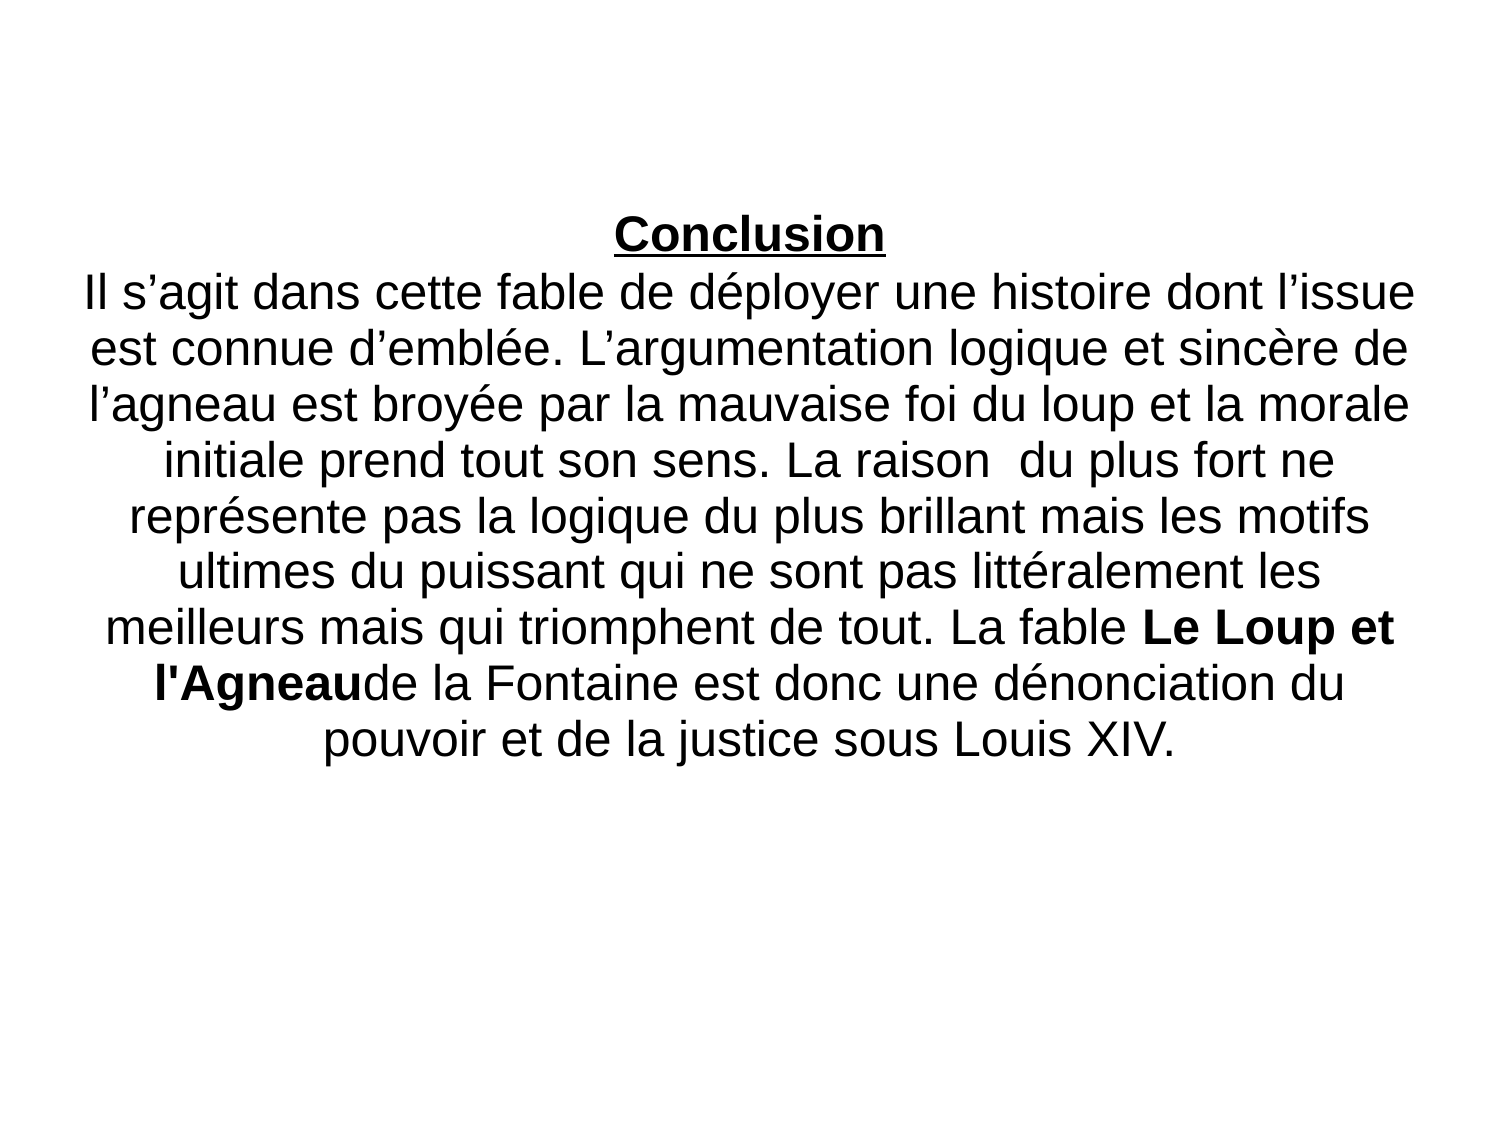

# Conclusion
Il s’agit dans cette fable de déployer une histoire dont l’issue est connue d’emblée. L’argumentation logique et sincère de l’agneau est broyée par la mauvaise foi du loup et la morale initiale prend tout son sens. La raison  du plus fort ne représente pas la logique du plus brillant mais les motifs ultimes du puissant qui ne sont pas littéralement les meilleurs mais qui triomphent de tout. La fable Le Loup et l'Agneaude la Fontaine est donc une dénonciation du pouvoir et de la justice sous Louis XIV.